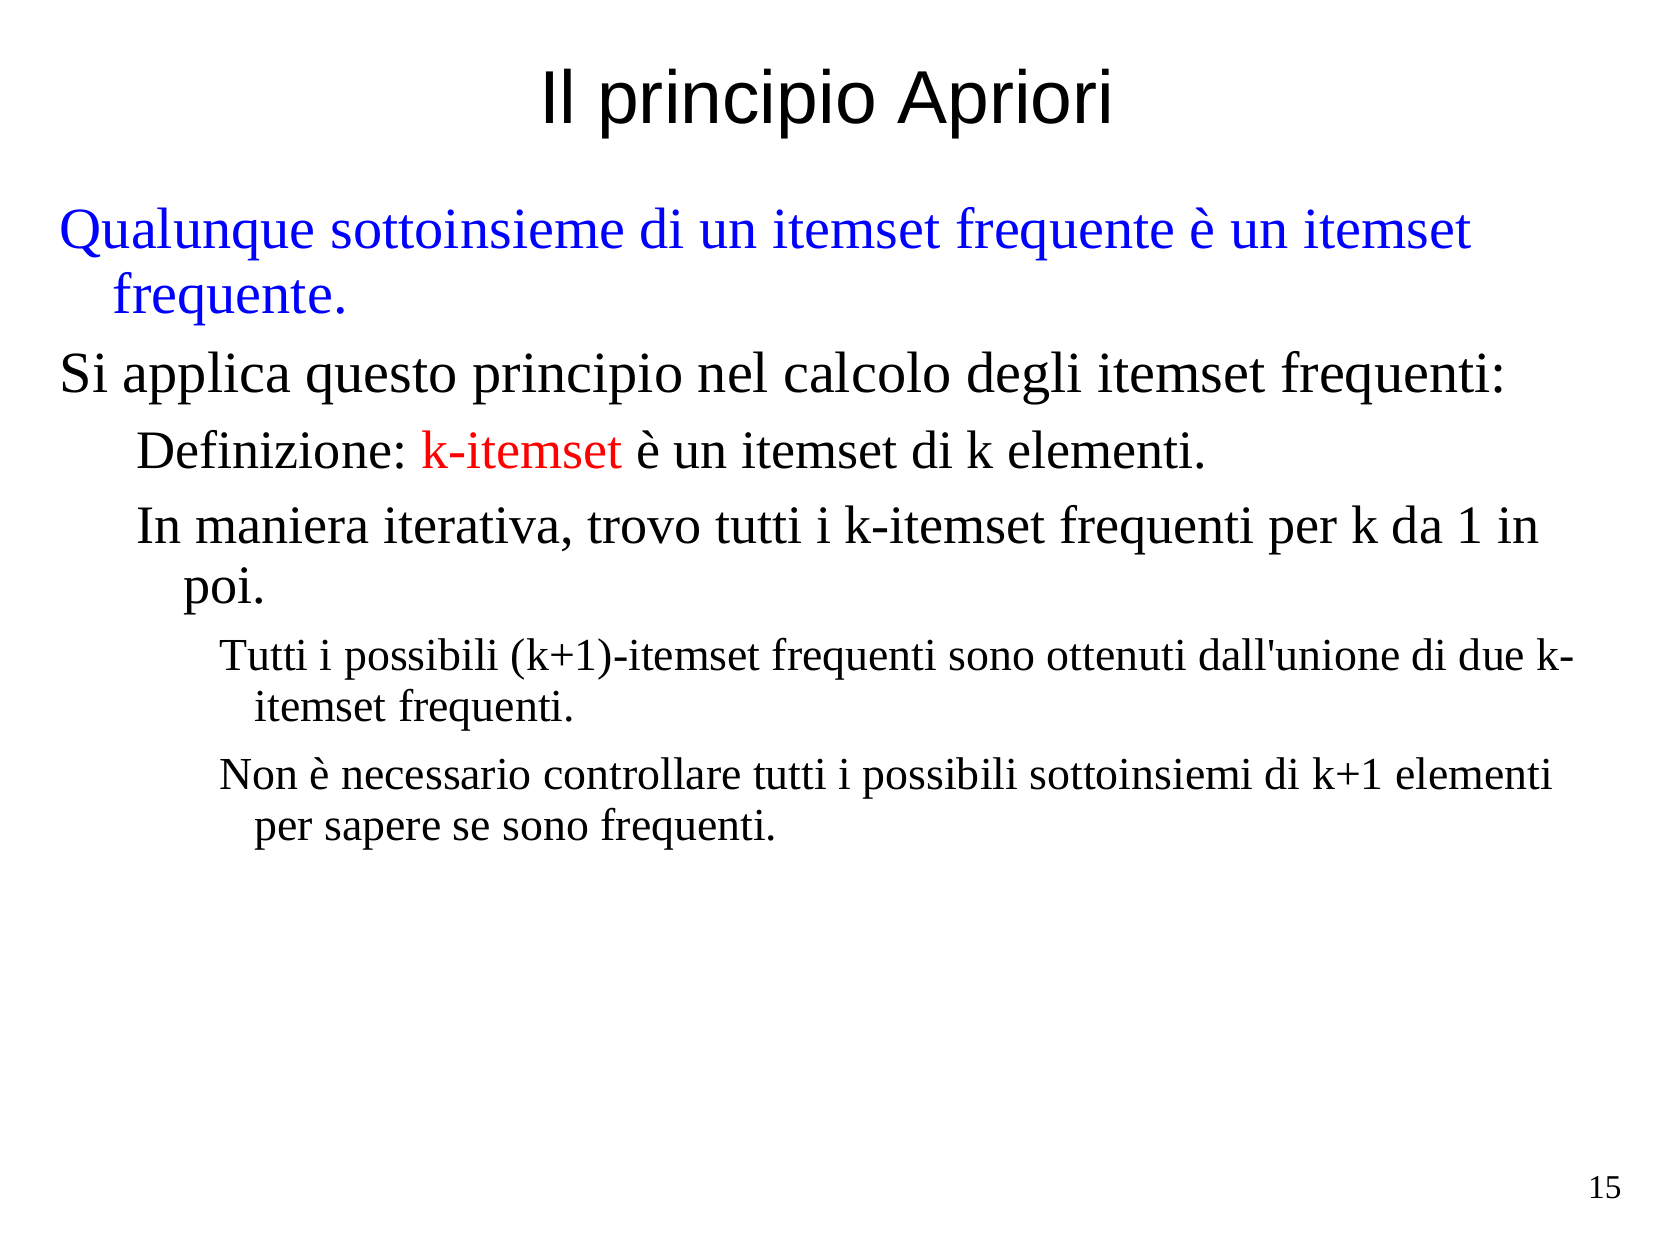

# Il principio Apriori
Qualunque sottoinsieme di un itemset frequente è un itemset frequente.
Si applica questo principio nel calcolo degli itemset frequenti:
Definizione: k-itemset è un itemset di k elementi.
In maniera iterativa, trovo tutti i k-itemset frequenti per k da 1 in poi.
Tutti i possibili (k+1)-itemset frequenti sono ottenuti dall'unione di due k-itemset frequenti.
Non è necessario controllare tutti i possibili sottoinsiemi di k+1 elementi per sapere se sono frequenti.